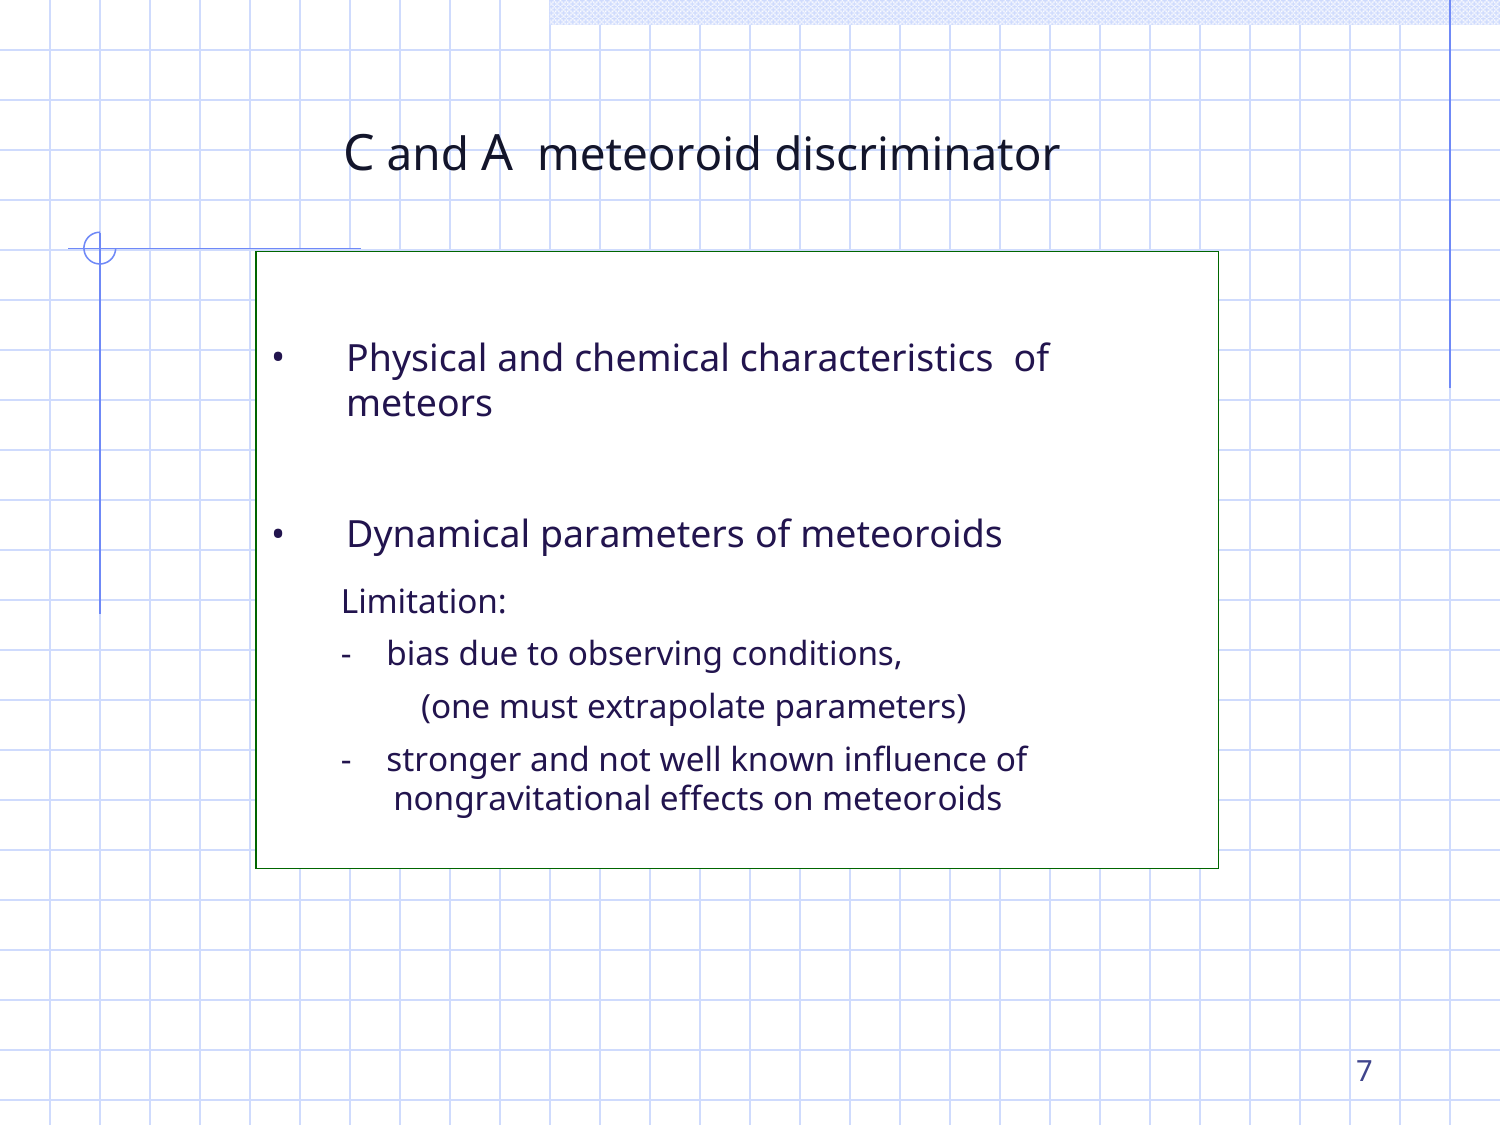

C and A meteoroid discriminator
Physical and chemical characteristics of meteors
Dynamical parameters of meteoroids
 Limitation:
 - bias due to observing conditions,
		(one must extrapolate parameters)
 - stronger and not well known influence of
 nongravitational effects on meteoroids
7